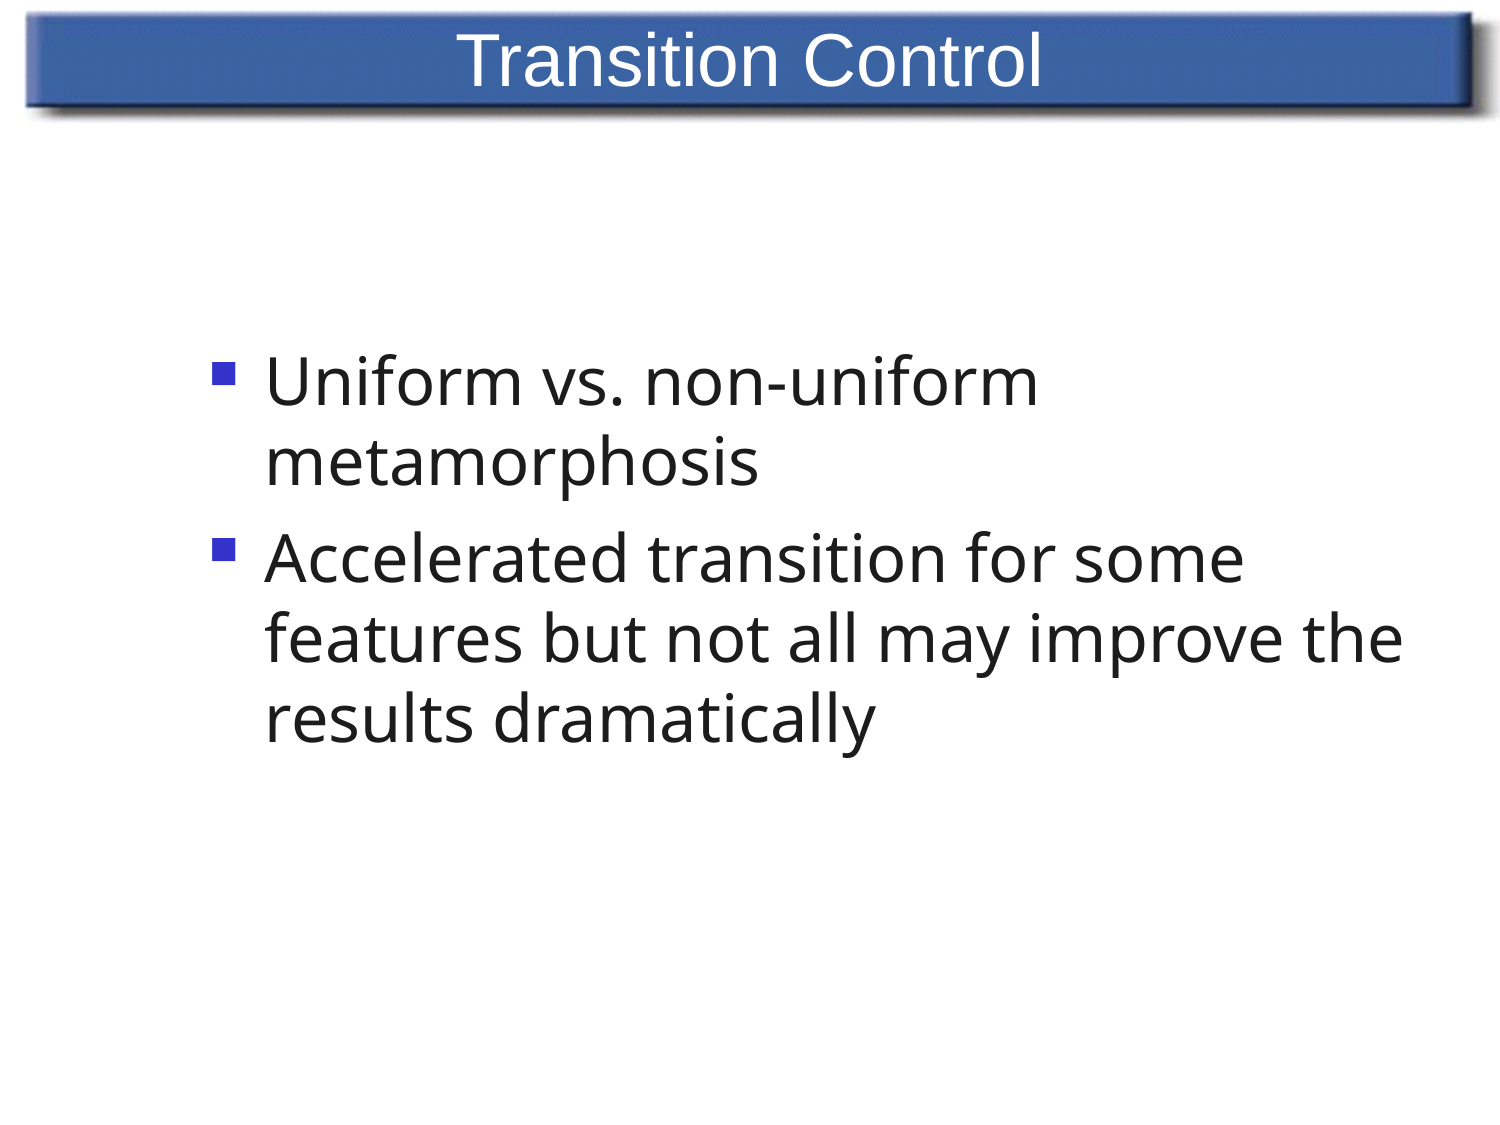

# Transition Control
Uniform vs. non-uniform metamorphosis
Accelerated transition for some features but not all may improve the results dramatically